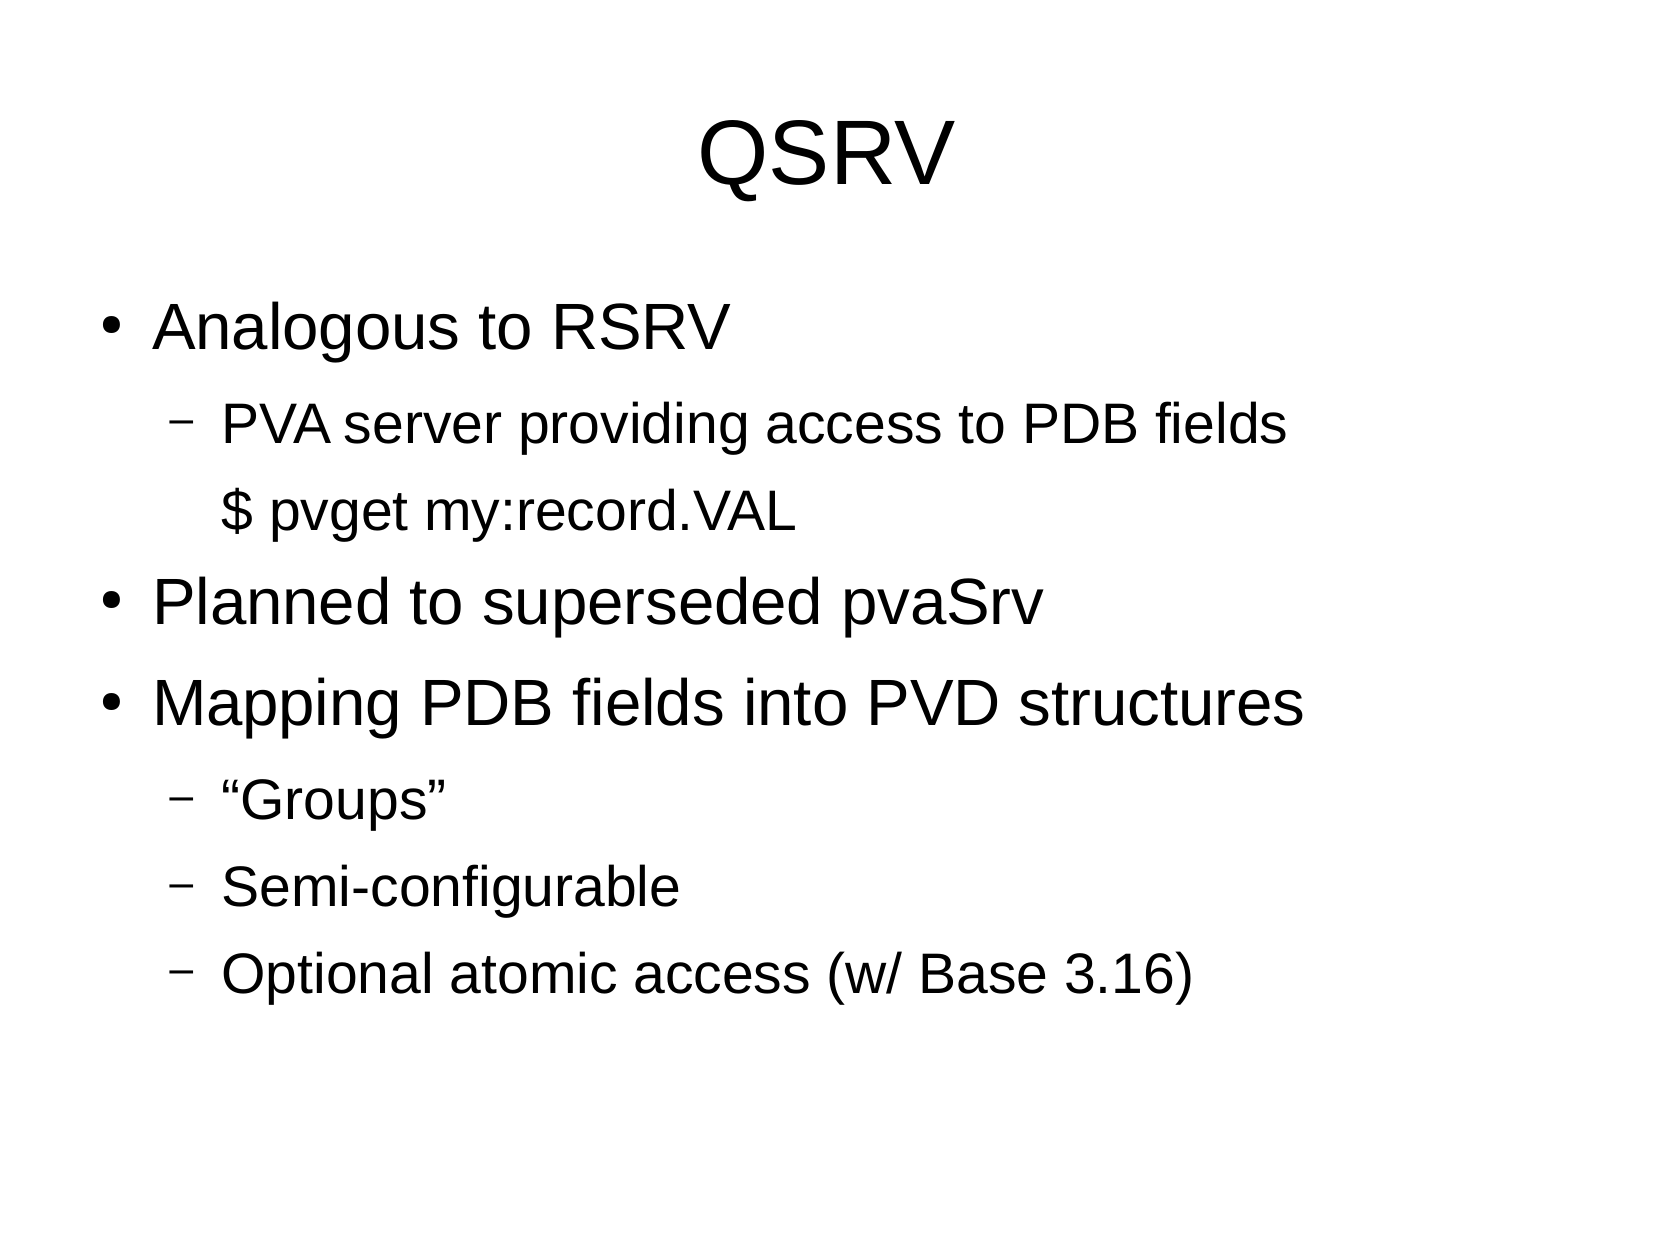

# QSRV
Analogous to RSRV
PVA server providing access to PDB fields
$ pvget my:record.VAL
Planned to superseded pvaSrv
Mapping PDB fields into PVD structures
“Groups”
Semi-configurable
Optional atomic access (w/ Base 3.16)